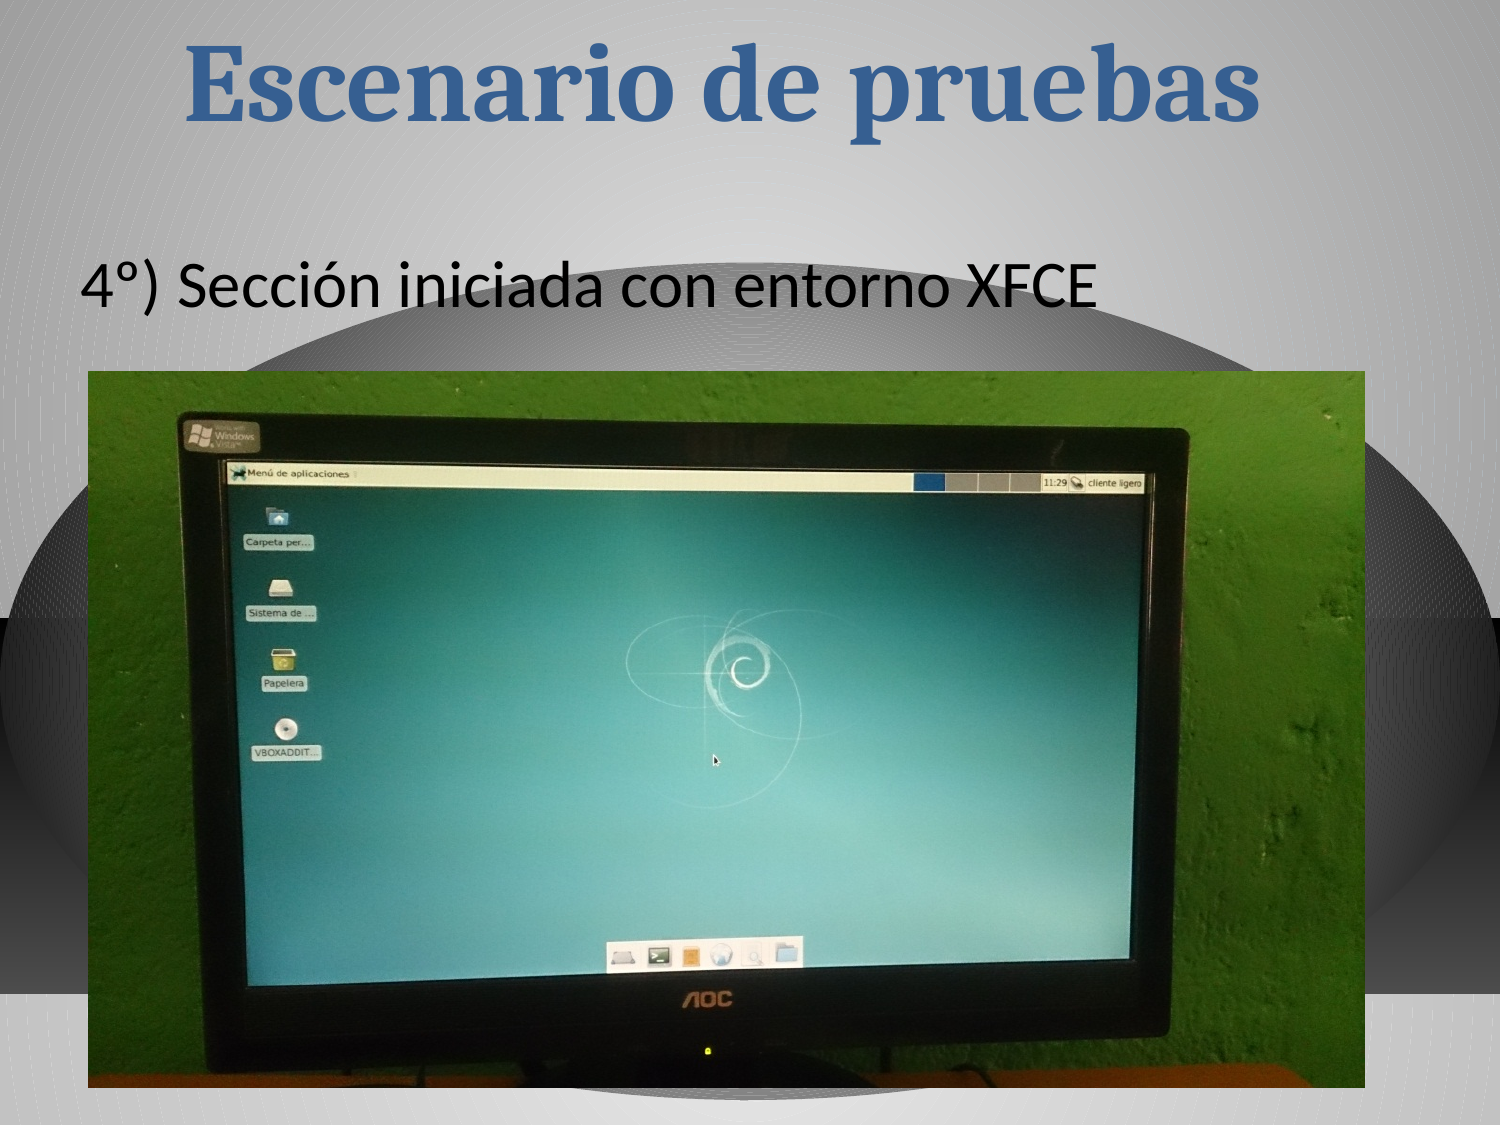

Escenario de pruebas
4º) Sección iniciada con entorno XFCE